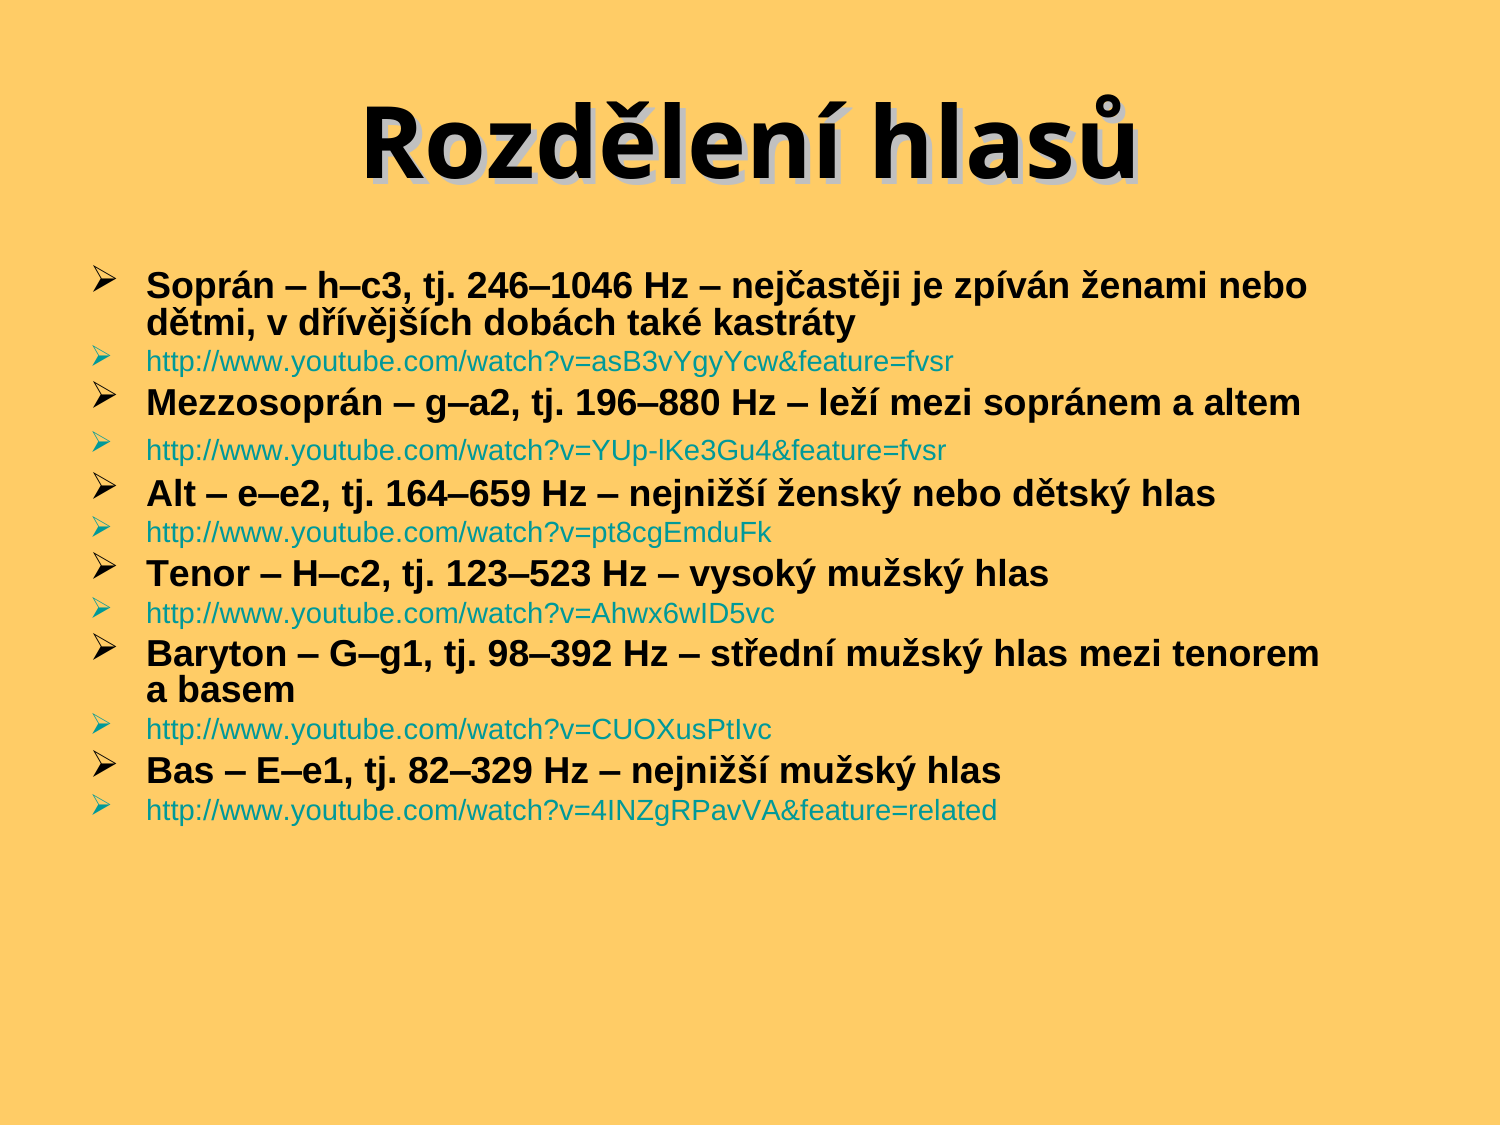

# Rozdělení hlasů
Soprán ‒ h‒c3, tj. 246‒1046 Hz ‒ nejčastěji je zpíván ženami nebo dětmi, v dřívějších dobách také kastráty
http://www.youtube.com/watch?v=asB3vYgyYcw&feature=fvsr
Mezzosoprán ‒ g‒a2, tj. 196‒880 Hz ‒ leží mezi sopránem a altem
http://www.youtube.com/watch?v=YUp-lKe3Gu4&feature=fvsr
Alt ‒ e‒e2, tj. 164‒659 Hz ‒ nejnižší ženský nebo dětský hlas
http://www.youtube.com/watch?v=pt8cgEmduFk
Tenor ‒ H‒c2, tj. 123‒523 Hz ‒ vysoký mužský hlas
http://www.youtube.com/watch?v=Ahwx6wID5vc
Baryton ‒ G‒g1, tj. 98‒392 Hz ‒ střední mužský hlas mezi tenorem
a basem
http://www.youtube.com/watch?v=CUOXusPtIvc
Bas ‒ E‒e1, tj. 82‒329 Hz ‒ nejnižší mužský hlas
http://www.youtube.com/watch?v=4INZgRPavVA&feature=related